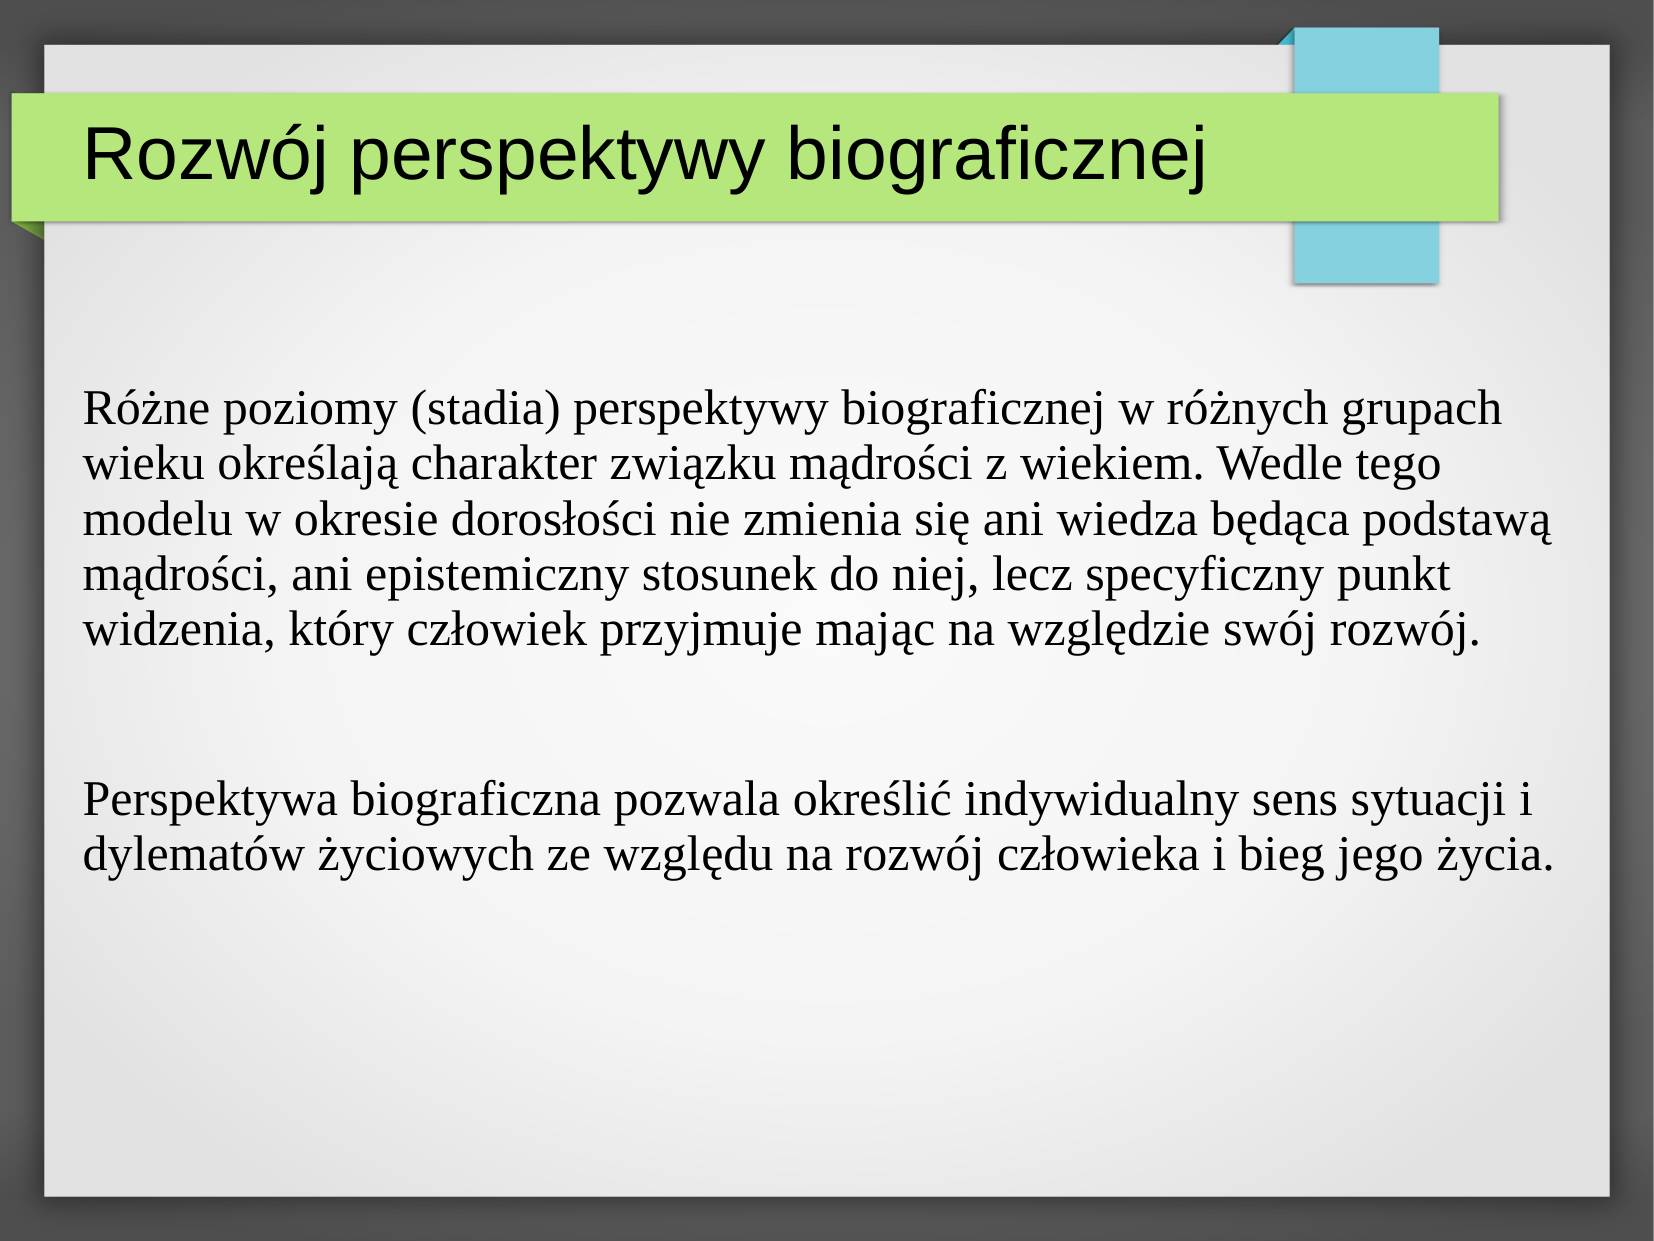

# Rozwój perspektywy biograficznej
Różne poziomy (stadia) perspektywy biograficznej w różnych grupach wieku określają charakter związku mądrości z wiekiem. Wedle tego modelu w okresie dorosłości nie zmienia się ani wiedza będąca podstawą mądrości, ani epistemiczny stosunek do niej, lecz specyficzny punkt widzenia, który człowiek przyjmuje mając na względzie swój rozwój.
Perspektywa biograficzna pozwala określić indywidualny sens sytuacji i dylematów życiowych ze względu na rozwój człowieka i bieg jego życia.